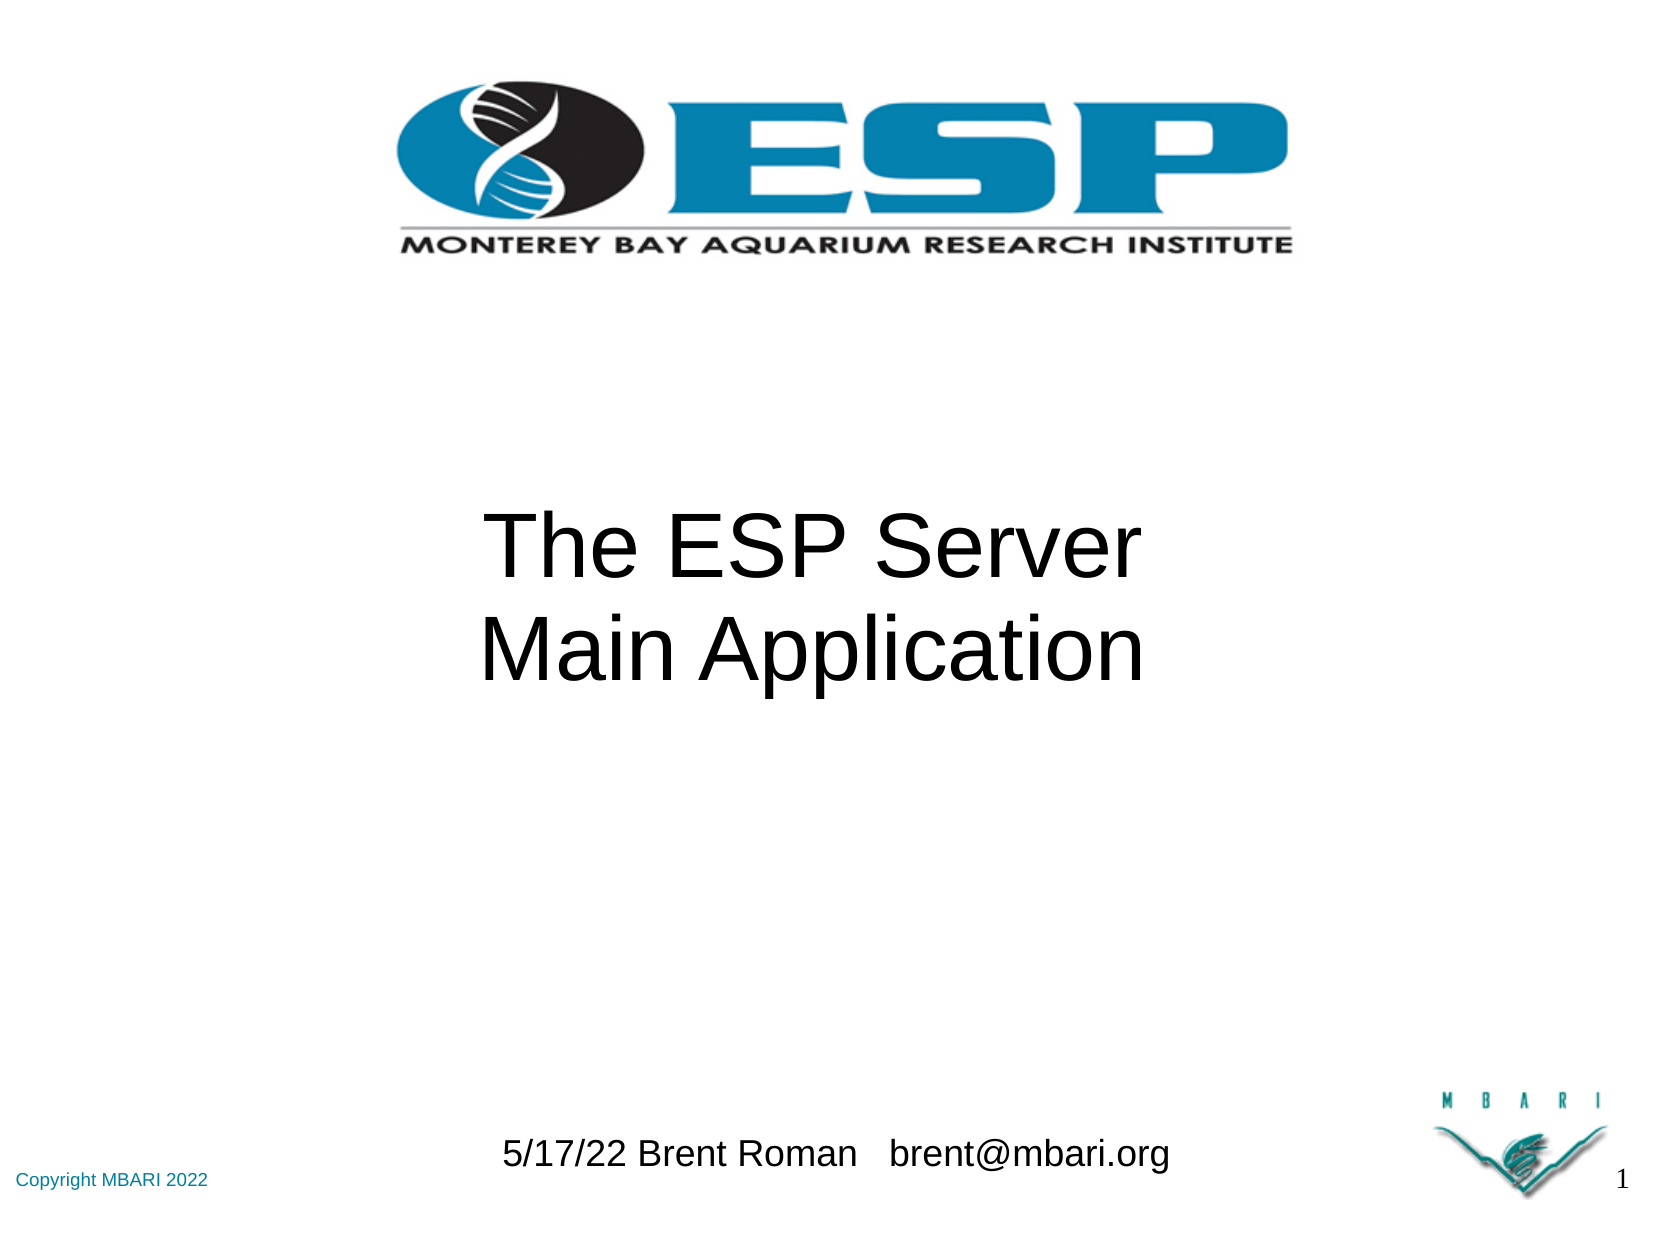

The ESP Server
Main Application
5/17/22 Brent Roman brent@mbari.org